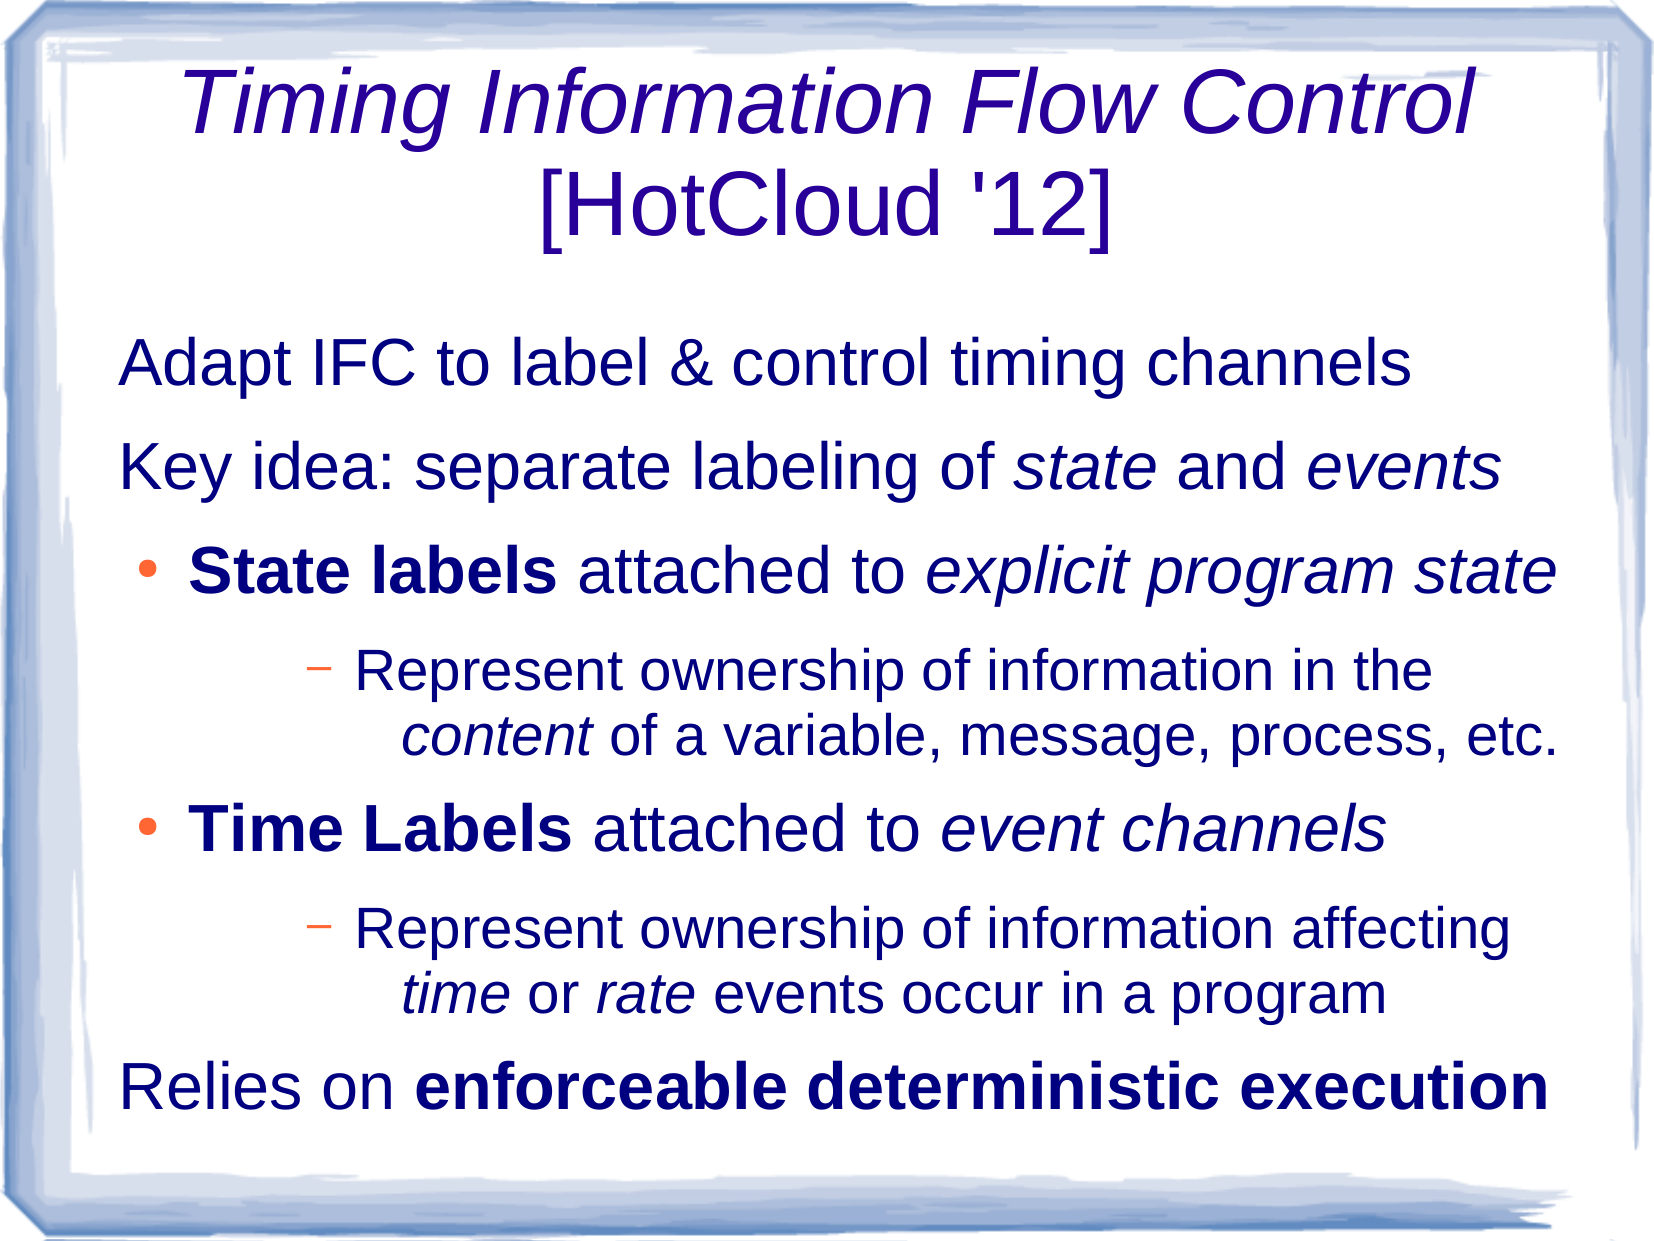

# Timing Information Flow Control [HotCloud '12]
Adapt IFC to label & control timing channels
Key idea: separate labeling of state and events
State labels attached to explicit program state
Represent ownership of information in the
content of a variable, message, process, etc.
Time Labels attached to event channels
Represent ownership of information affecting
time or rate events occur in a program
Relies on enforceable deterministic execution